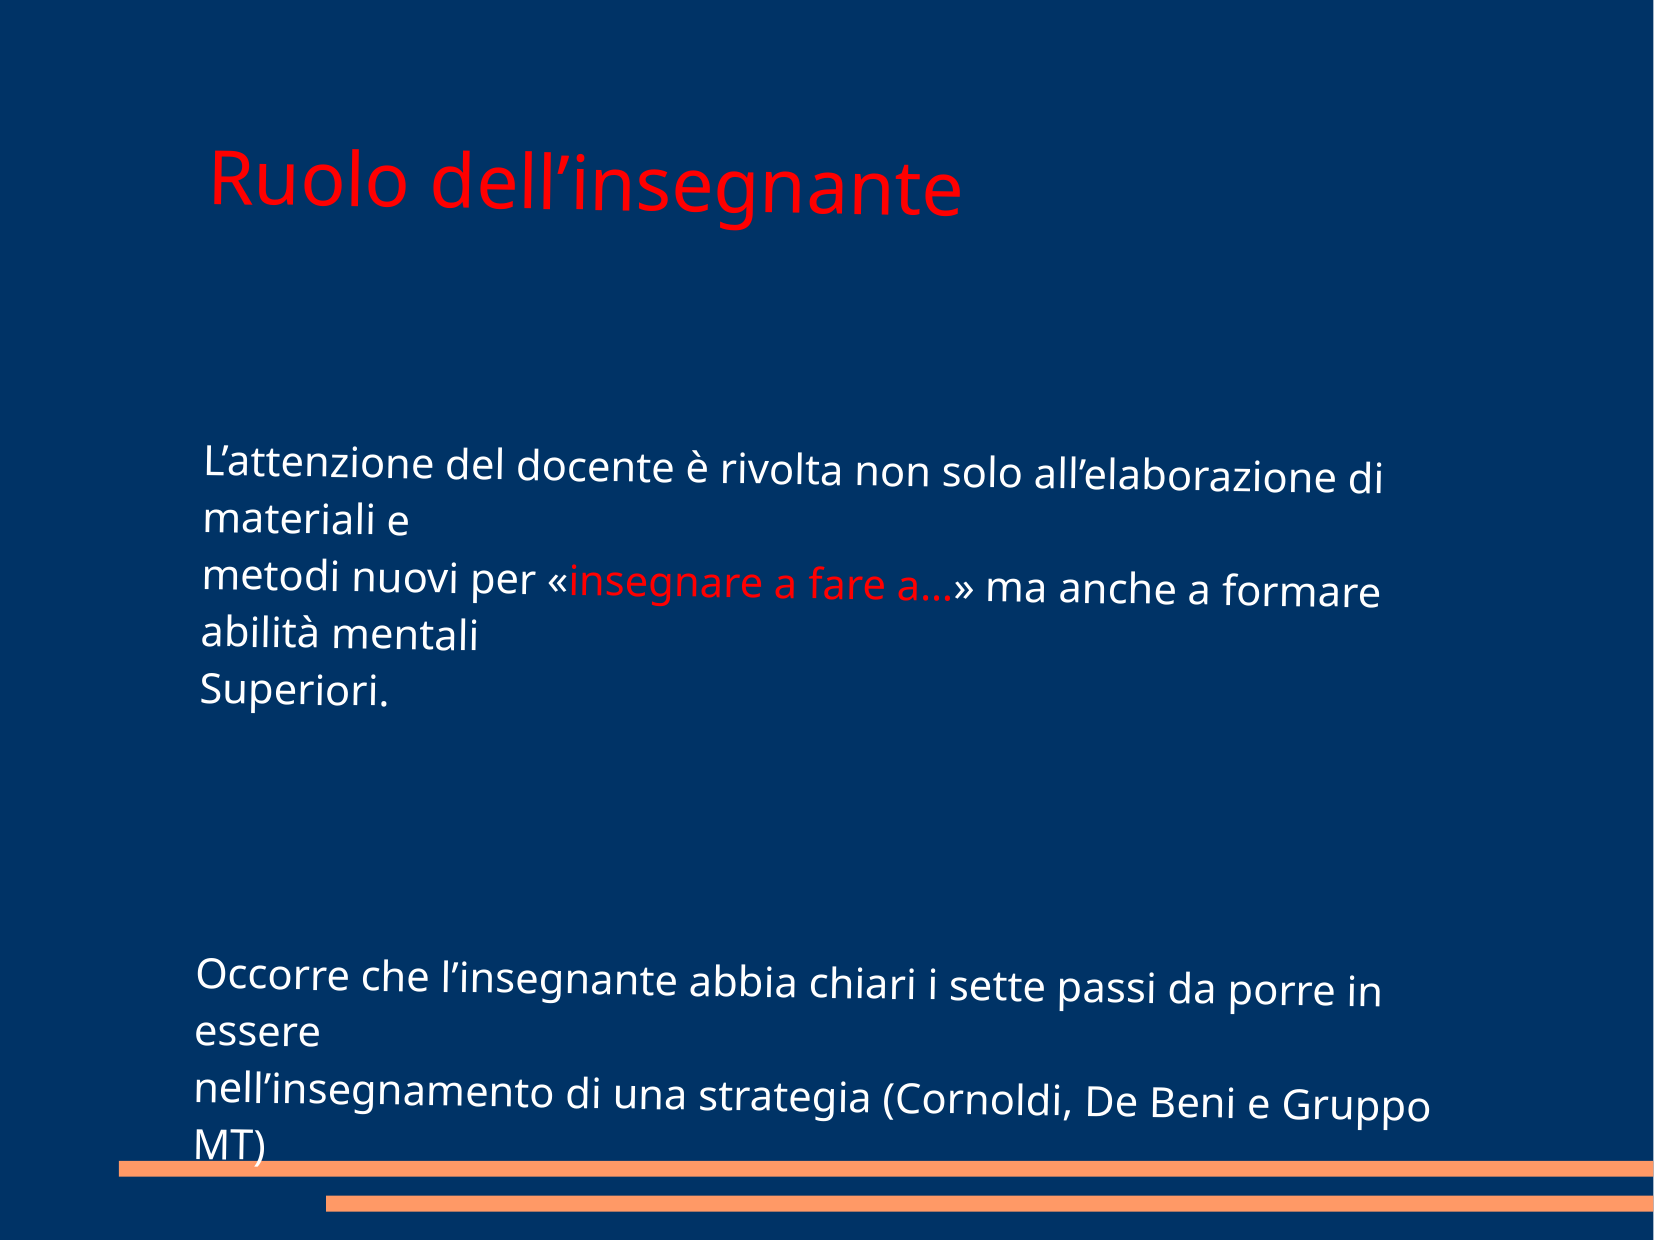

Ruolo dell’insegnante
L’attenzione del docente è rivolta non solo all’elaborazione di materiali e
metodi nuovi per «insegnare a fare a…» ma anche a formare abilità mentali
Superiori.
Occorre che l’insegnante abbia chiari i sette passi da porre in essere
nell’insegnamento di una strategia (Cornoldi, De Beni e Gruppo MT)